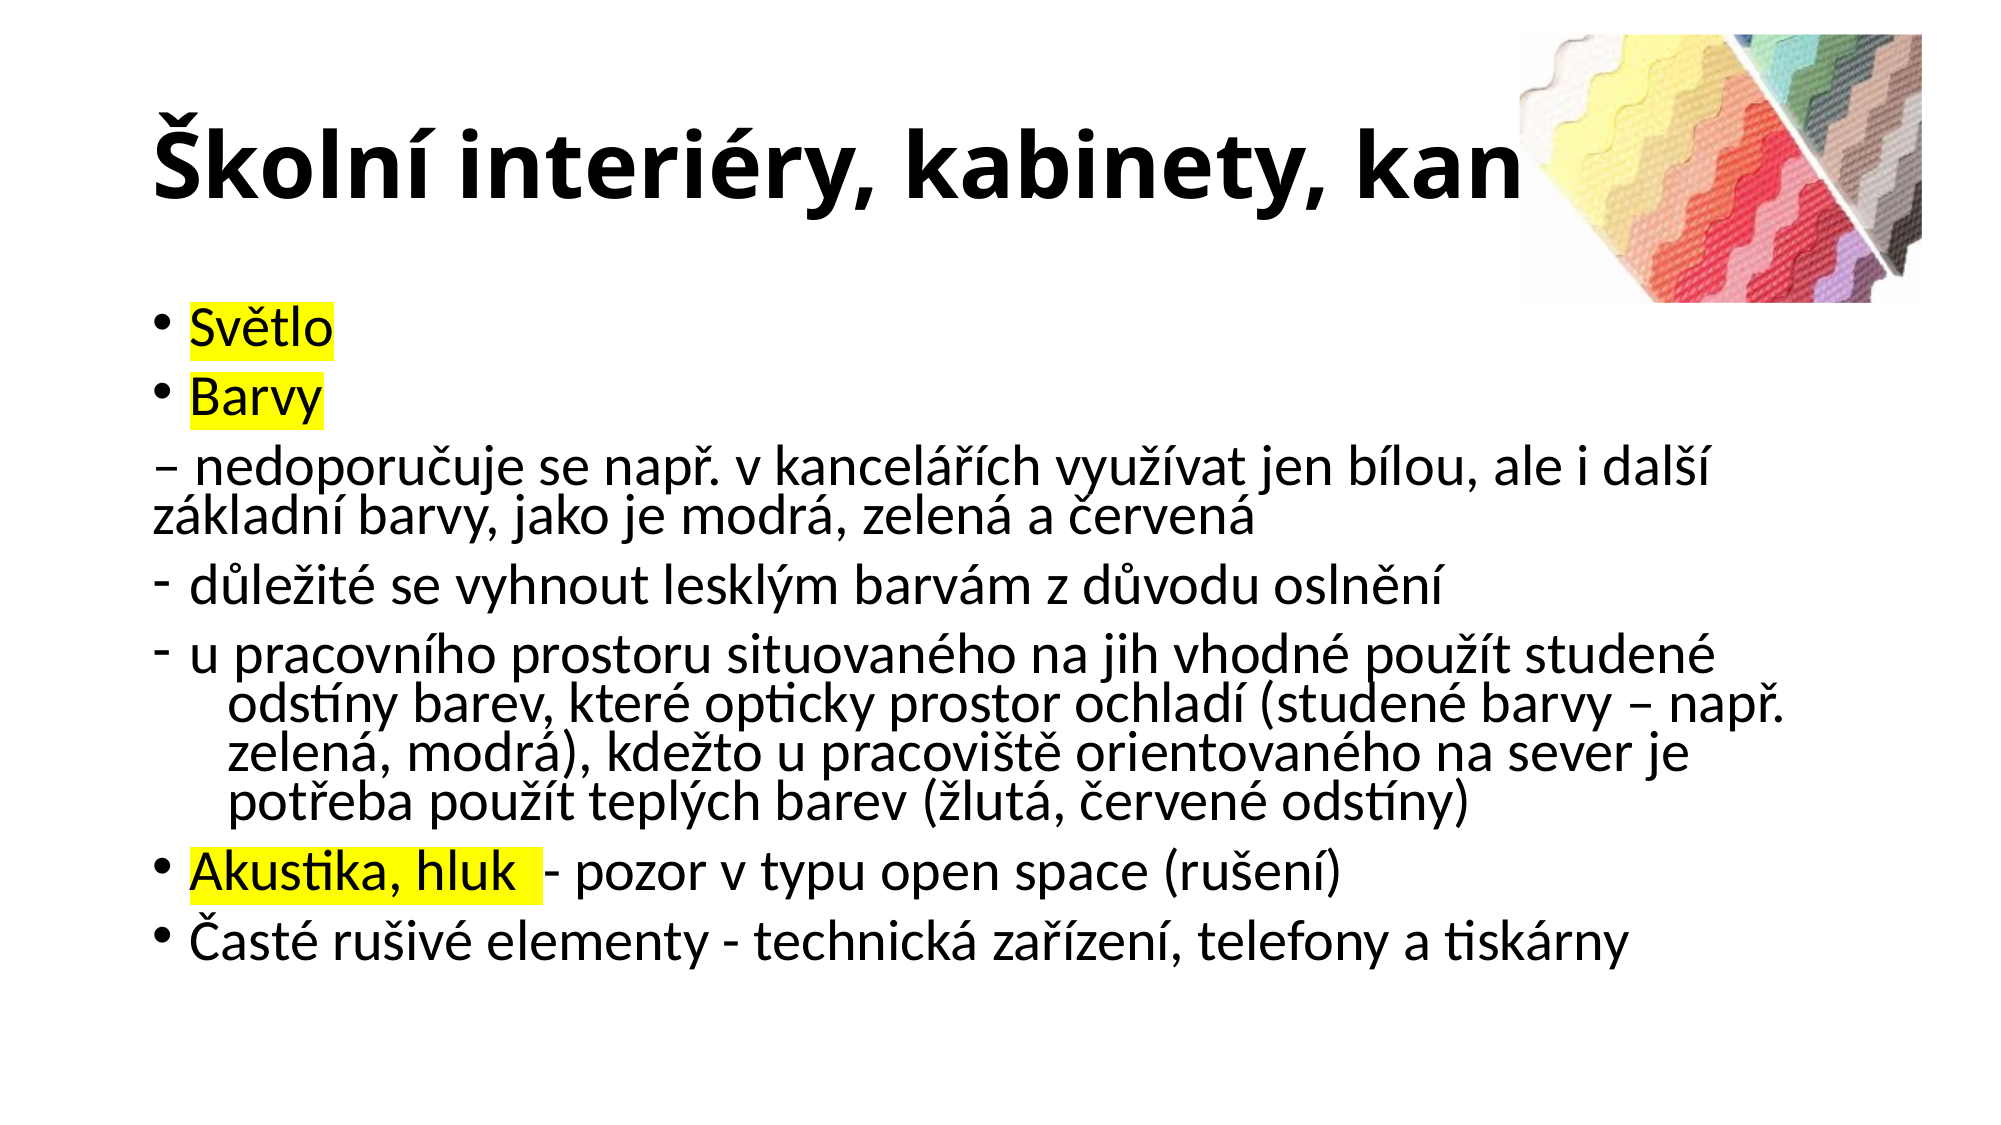

# Školní interiéry, kabinety, kanceláře
Světlo
Barvy
– nedoporučuje se např. v kancelářích využívat jen bílou, ale i další základní barvy, jako je modrá, zelená a červená
důležité se vyhnout lesklým barvám z důvodu oslnění
u pracovního prostoru situovaného na jih vhodné použít studené odstíny barev, které opticky prostor ochladí (studené barvy – např. zelená, modrá), kdežto u pracoviště orientovaného na sever je potřeba použít teplých barev (žlutá, červené odstíny)
Akustika, hluk - pozor v typu open space (rušení)
Časté rušivé elementy - technická zařízení, telefony a tiskárny